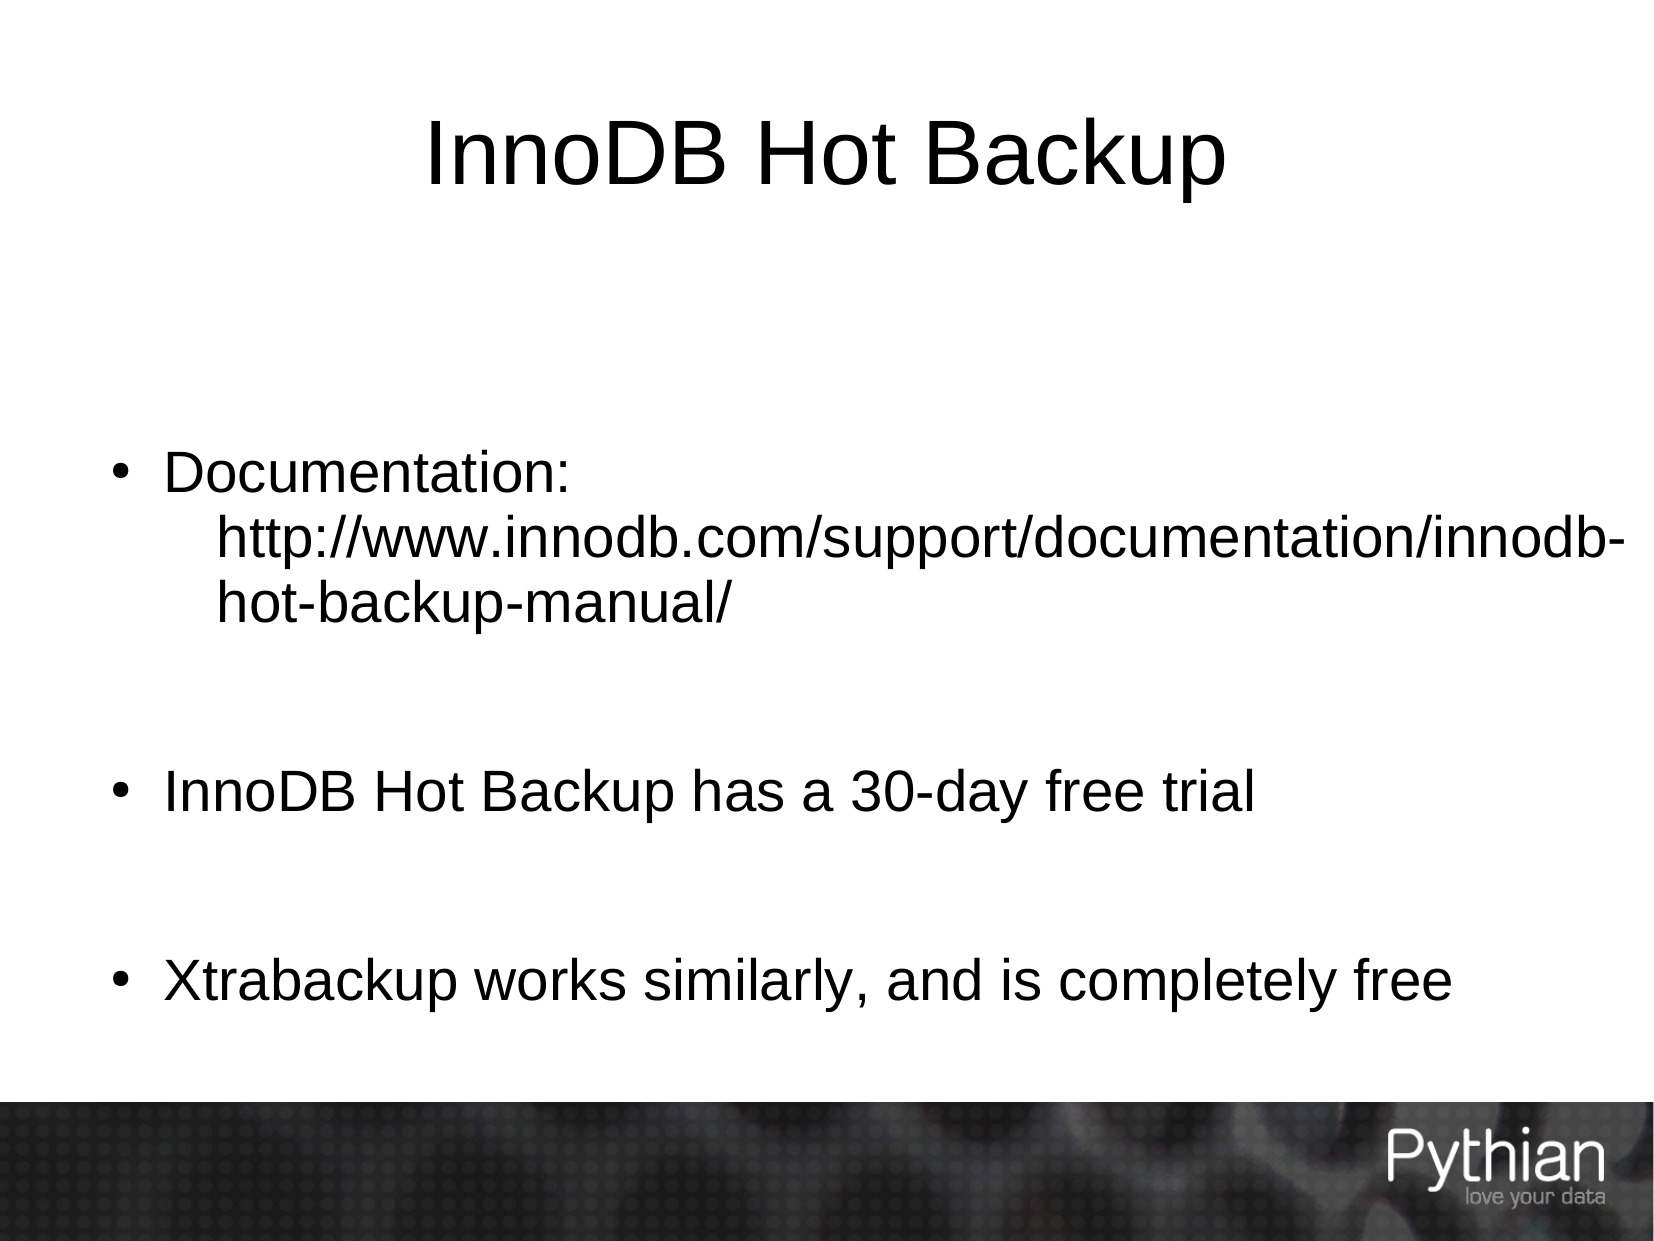

# InnoDB Hot Backup
Documentation: http://www.innodb.com/support/documentation/innodb-hot-backup-manual/
InnoDB Hot Backup has a 30-day free trial
Xtrabackup works similarly, and is completely free